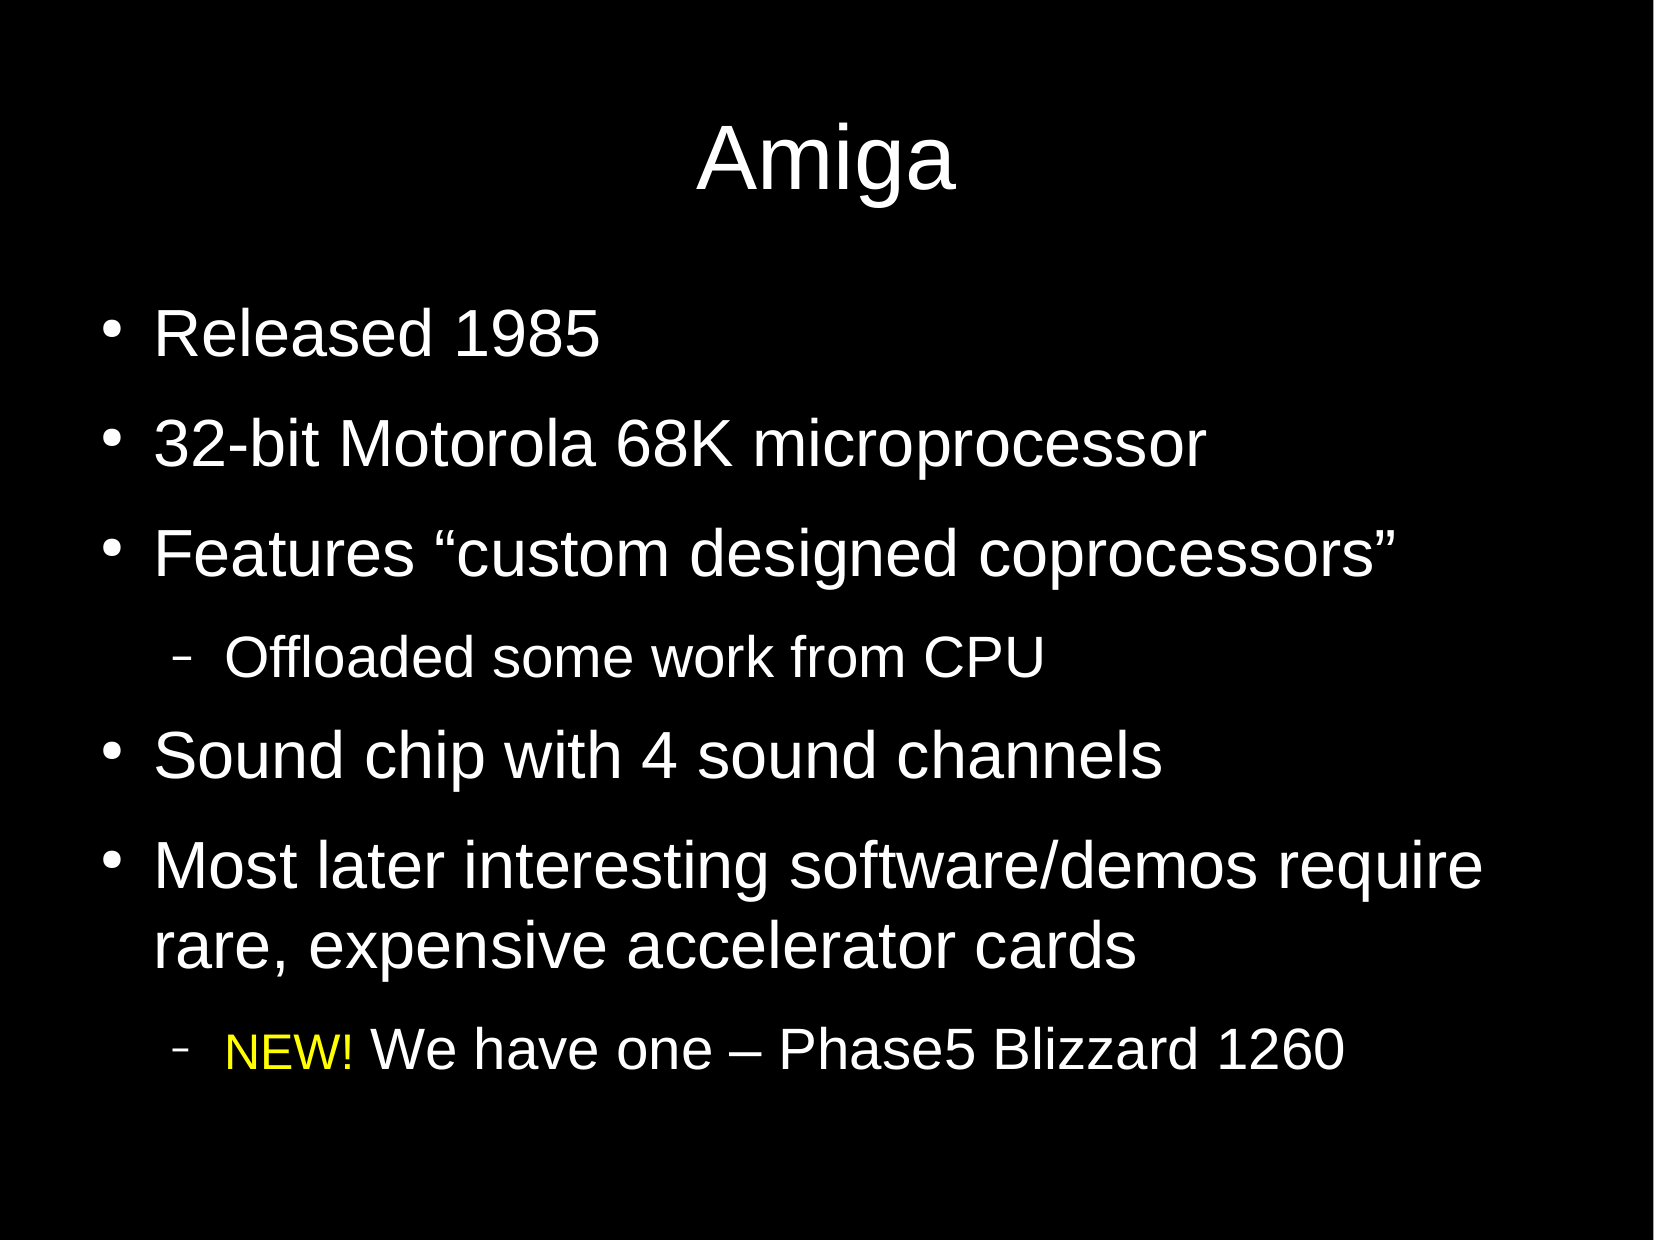

# Amiga
Released 1985
32-bit Motorola 68K microprocessor
Features “custom designed coprocessors”
Offloaded some work from CPU
Sound chip with 4 sound channels
Most later interesting software/demos require rare, expensive accelerator cards
NEW! We have one – Phase5 Blizzard 1260